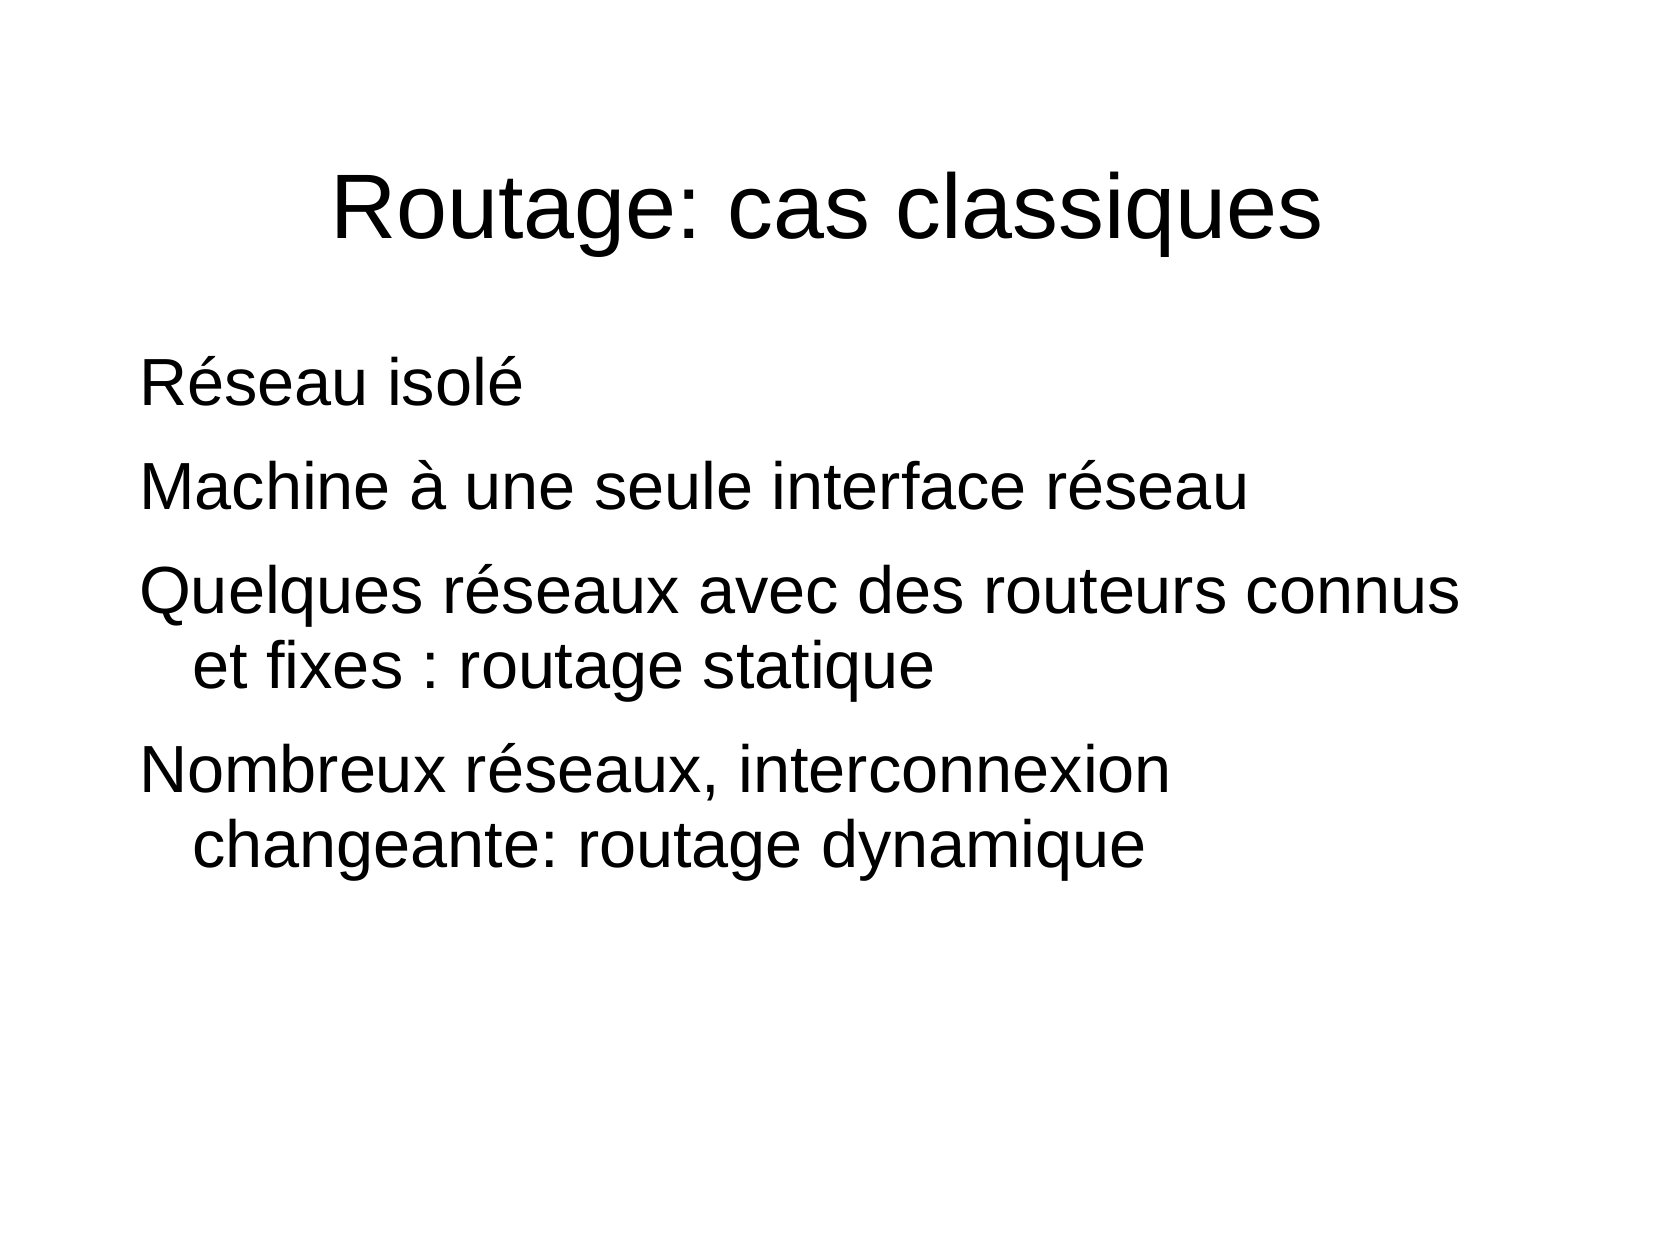

# Routage: cas classiques
Réseau isolé
Machine à une seule interface réseau
Quelques réseaux avec des routeurs connus et fixes : routage statique
Nombreux réseaux, interconnexion changeante: routage dynamique